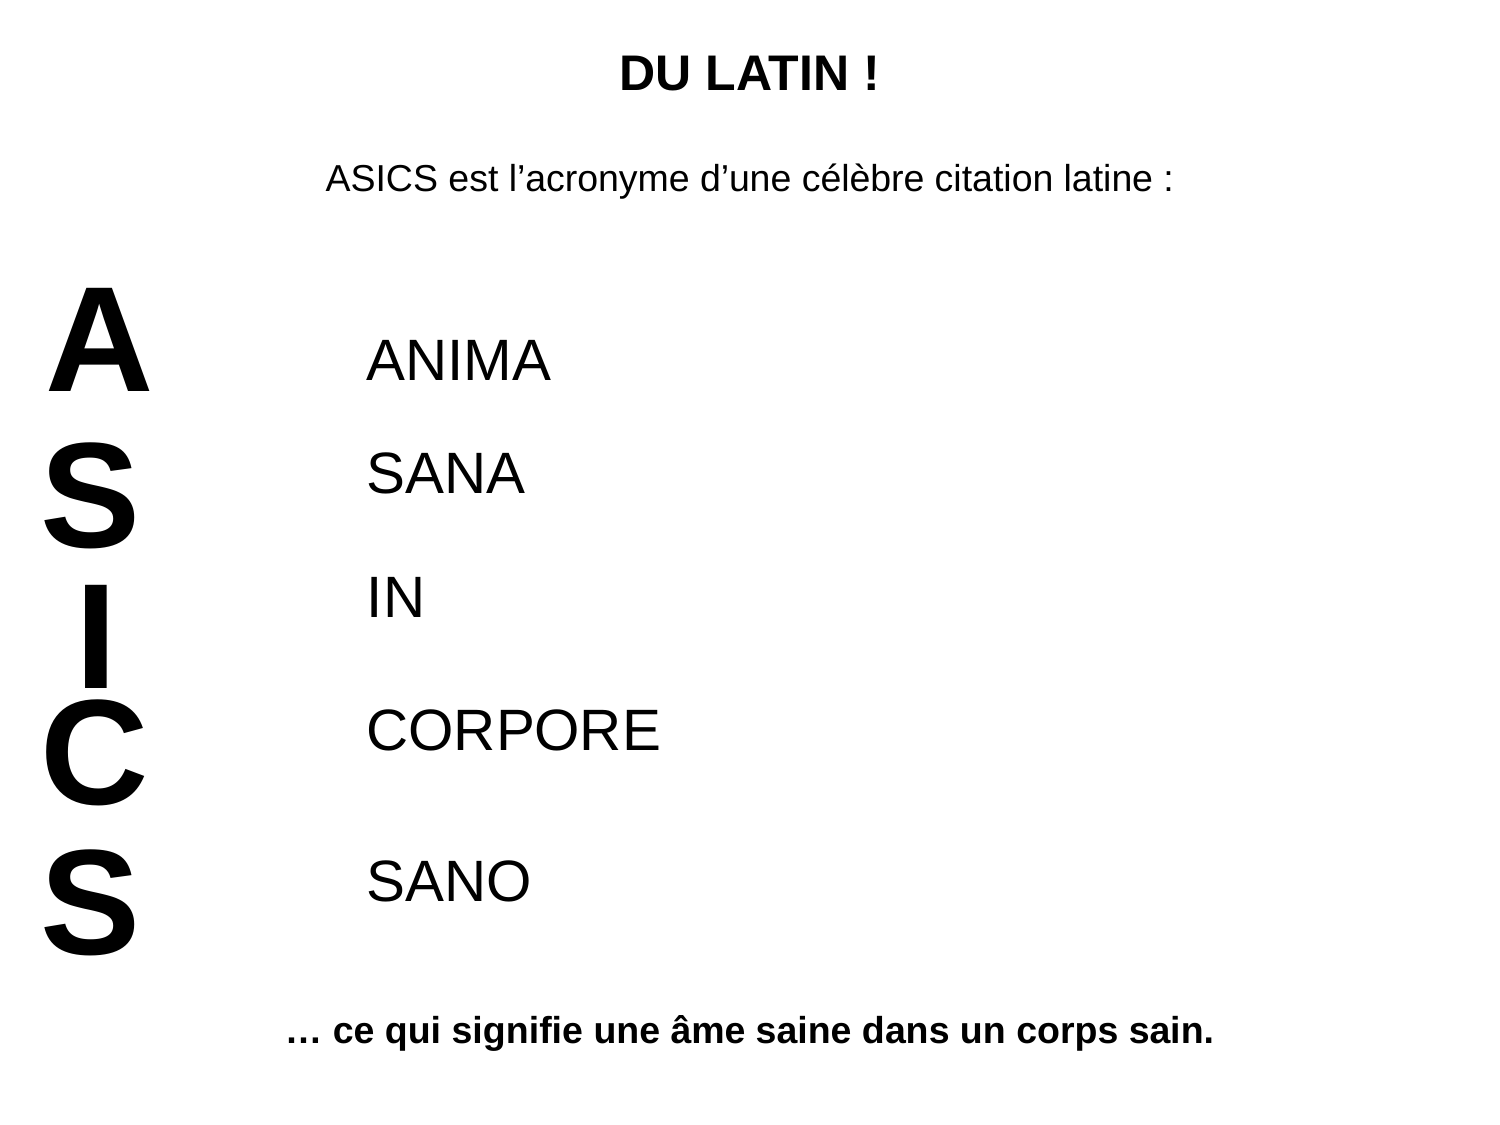

DU LATIN !
ASICS est l’acronyme d’une célèbre citation latine :
A
ANIMA
S
SANA
I
IN
C
CORPORE
S
SANO
… ce qui signifie une âme saine dans un corps sain.